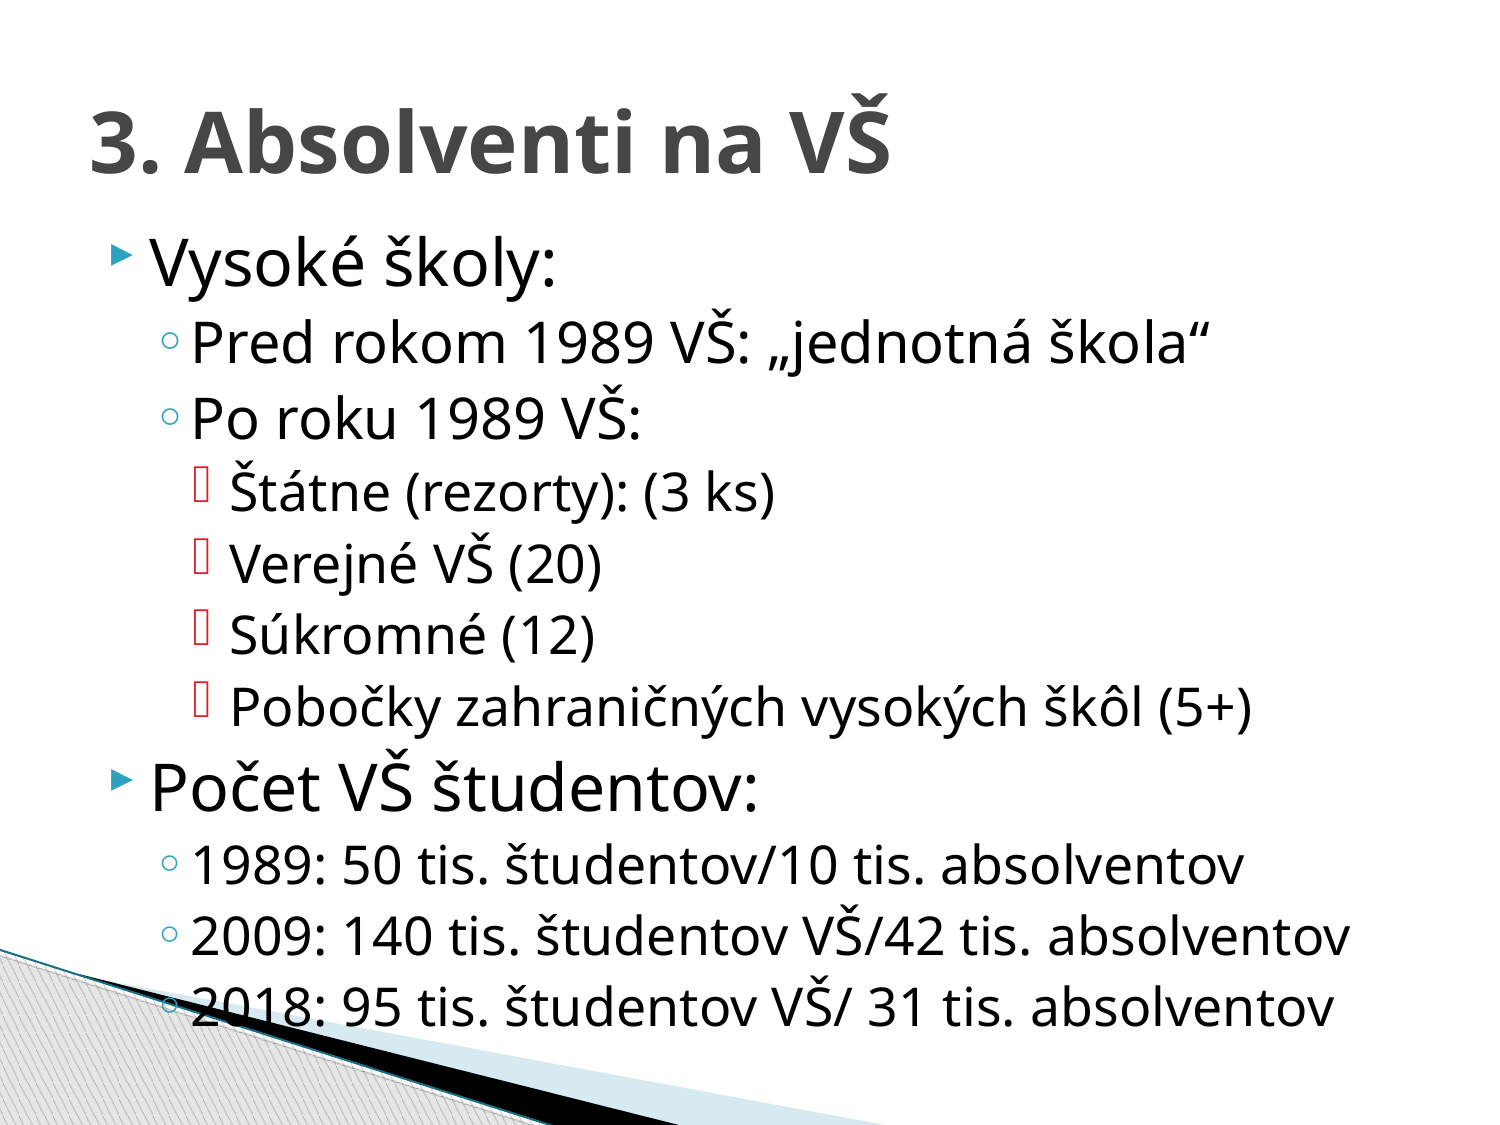

3. Absolventi na VŠ
# Vysoké školy:
Pred rokom 1989 VŠ: „jednotná škola“
Po roku 1989 VŠ:
Štátne (rezorty): (3 ks)
Verejné VŠ (20)
Súkromné (12)
Pobočky zahraničných vysokých škôl (5+)
Počet VŠ študentov:
1989: 50 tis. študentov/10 tis. absolventov
2009: 140 tis. študentov VŠ/42 tis. absolventov
2018: 95 tis. študentov VŠ/ 31 tis. absolventov